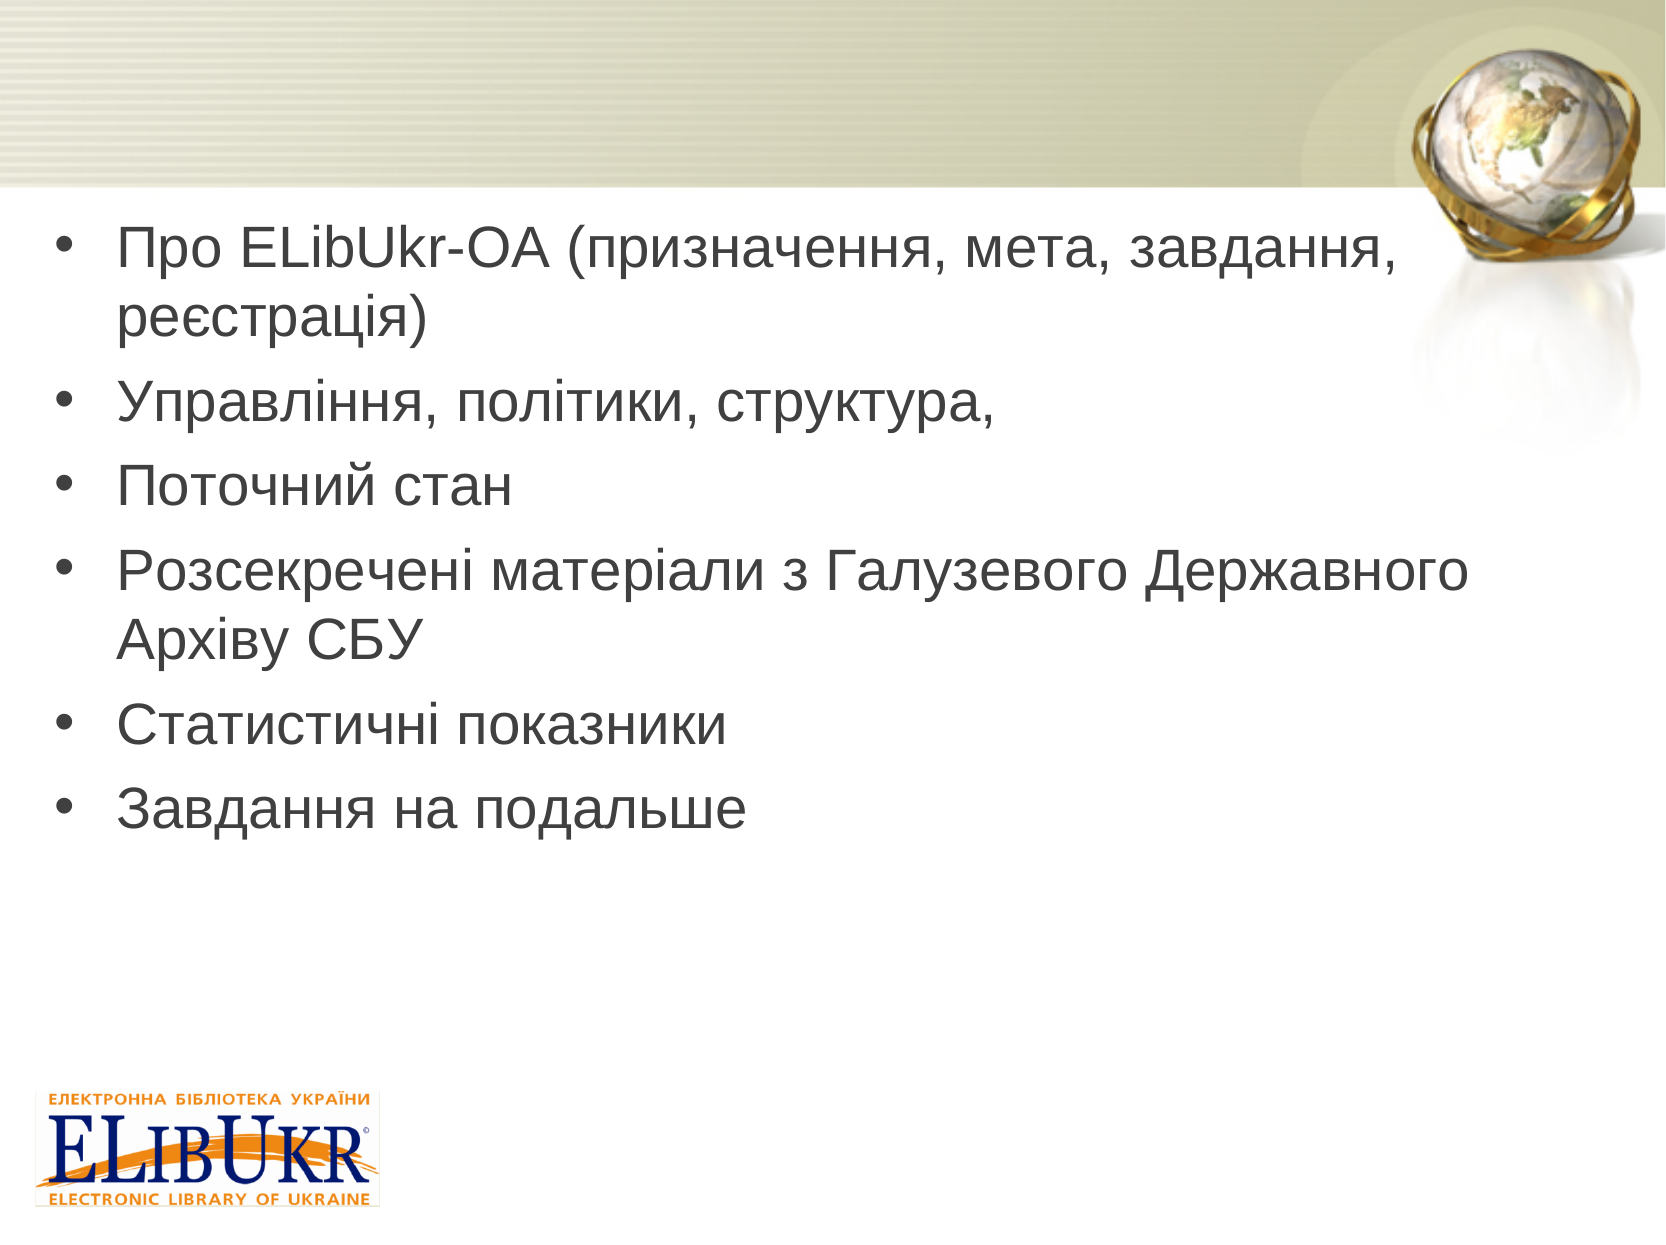

#
Про ELibUkr-OA (призначення, мета, завдання, реєстрація)
Управління, політики, структура,
Поточний стан
Розсекречені матеріали з Галузевого Державного Архіву СБУ
Статистичні показники
Завдання на подальше